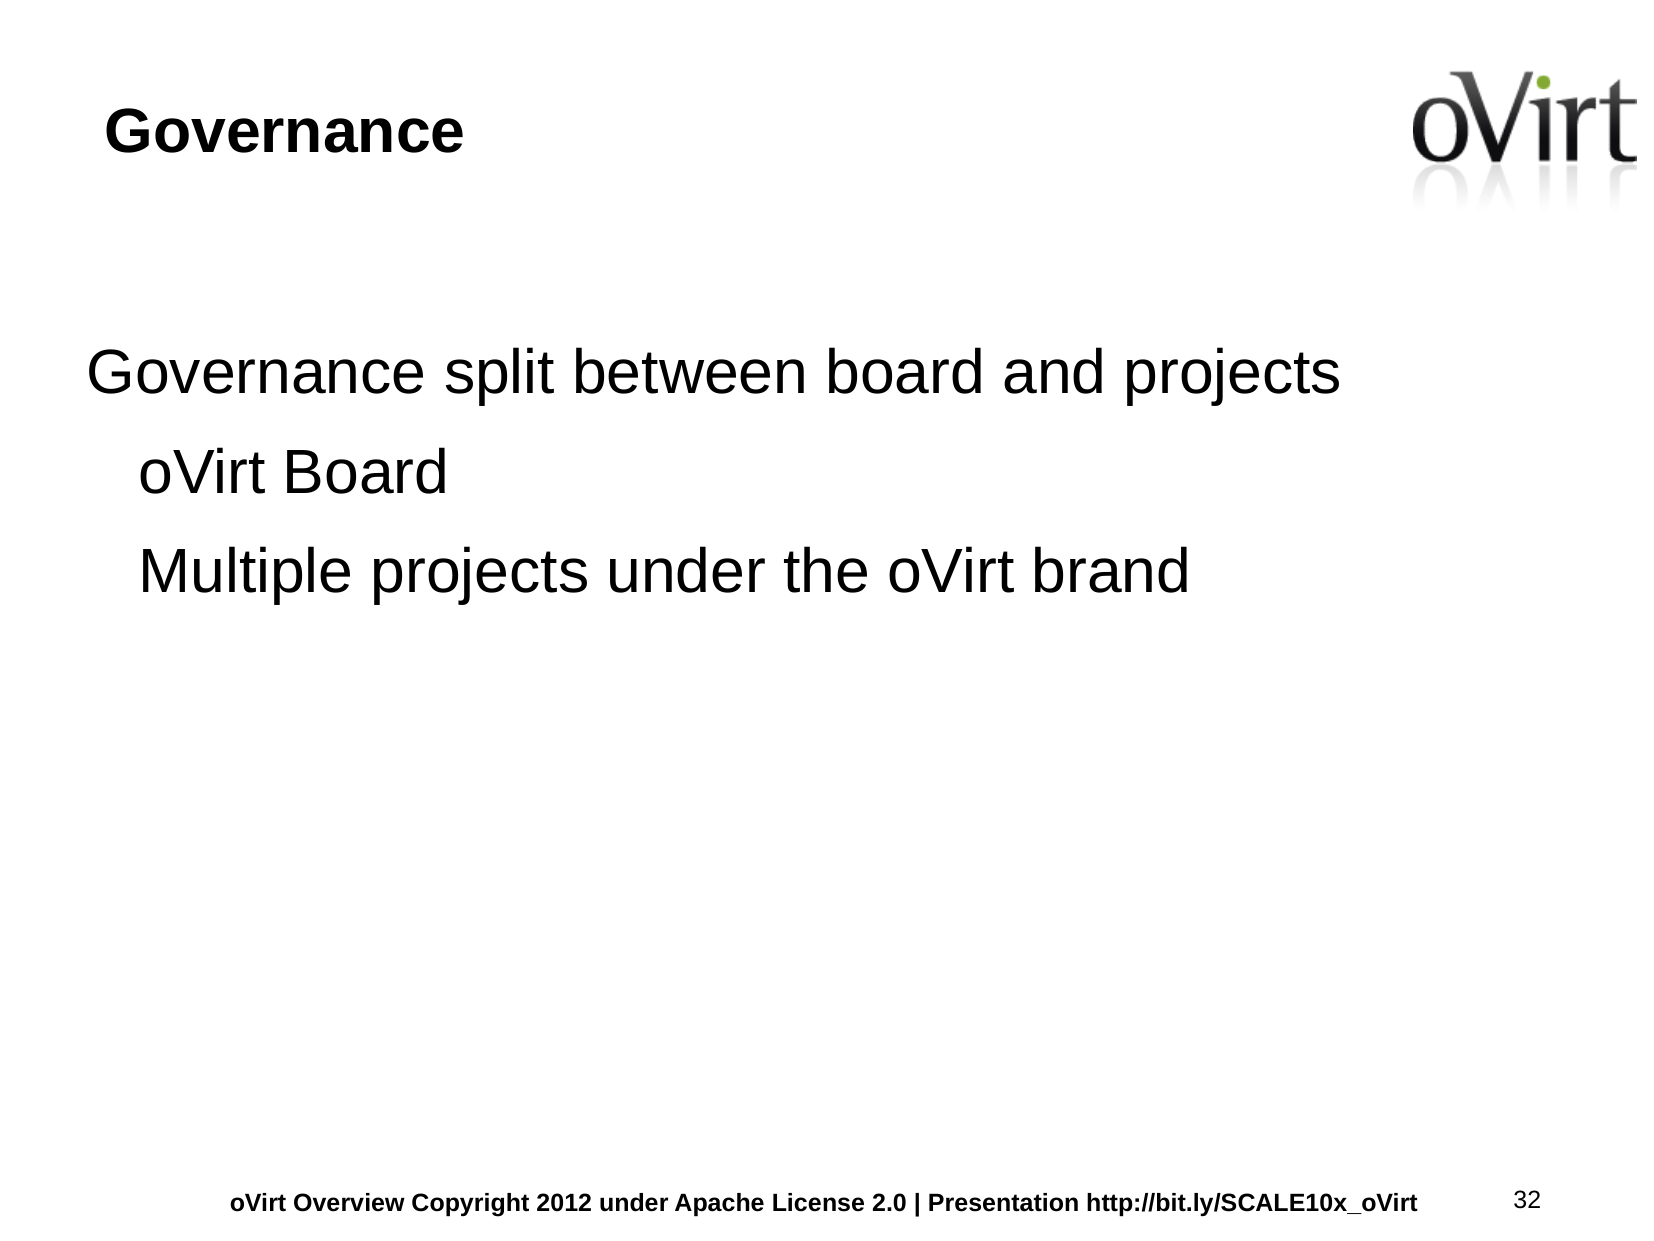

# Governance
Governance split between board and projects
 oVirt Board
 Multiple projects under the oVirt brand